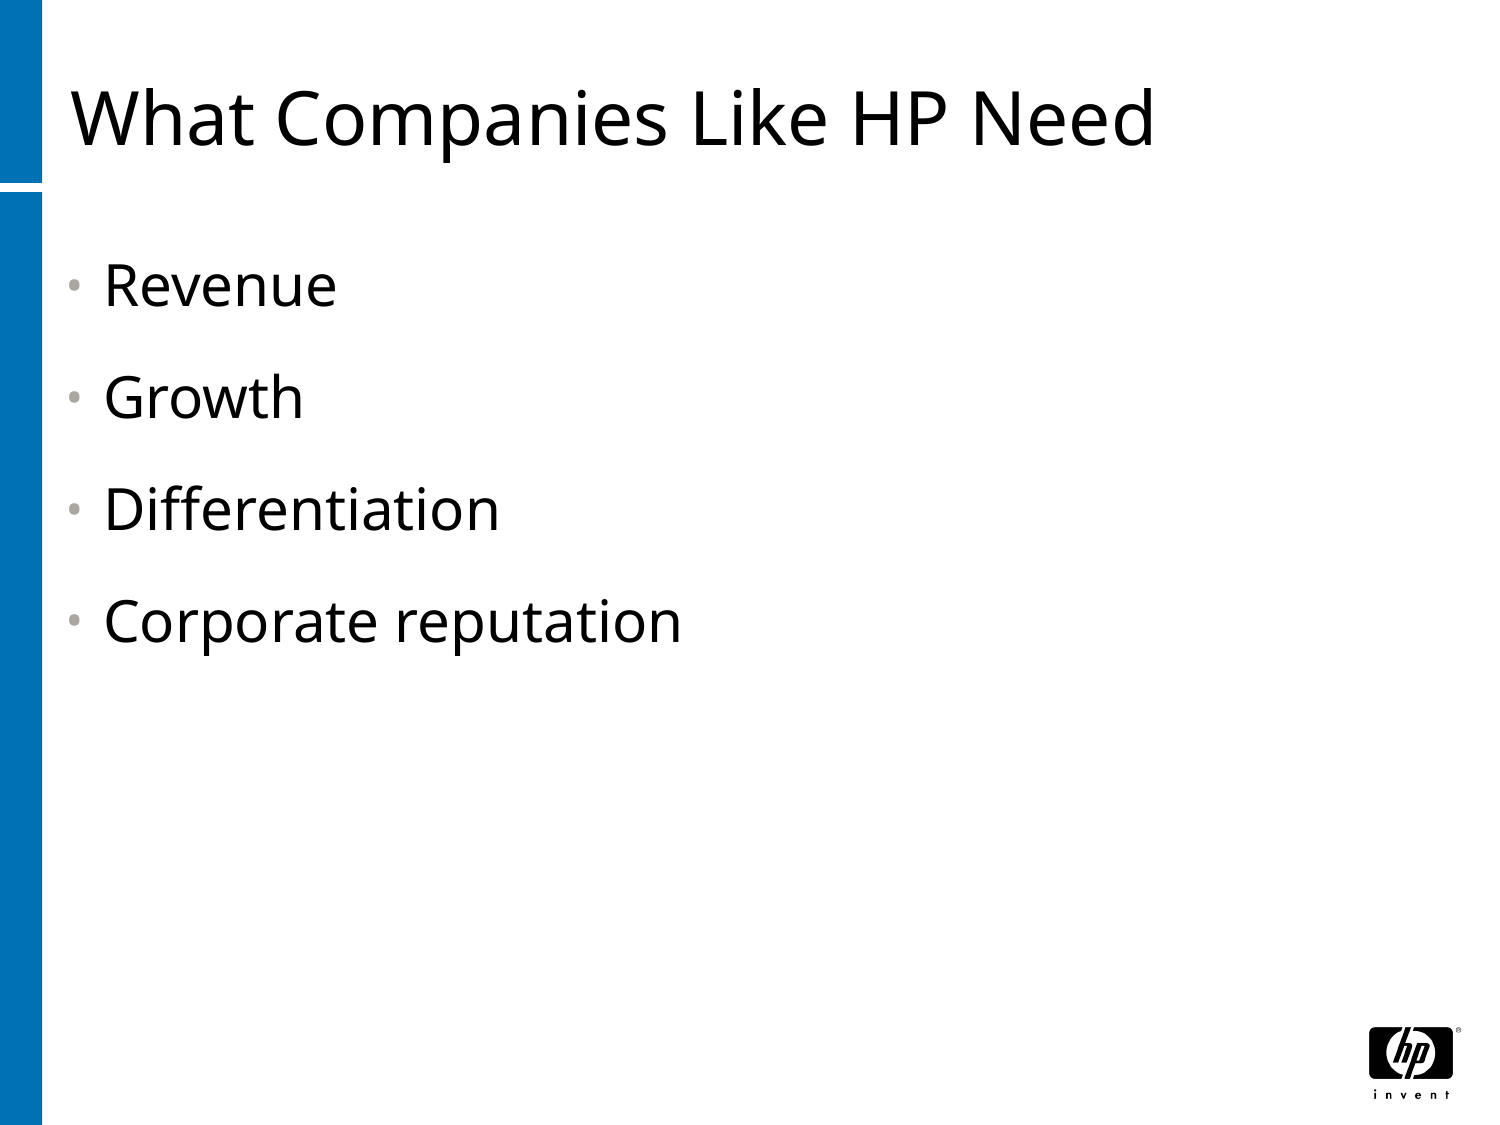

# What Companies Like HP Need
Revenue
Growth
Differentiation
Corporate reputation